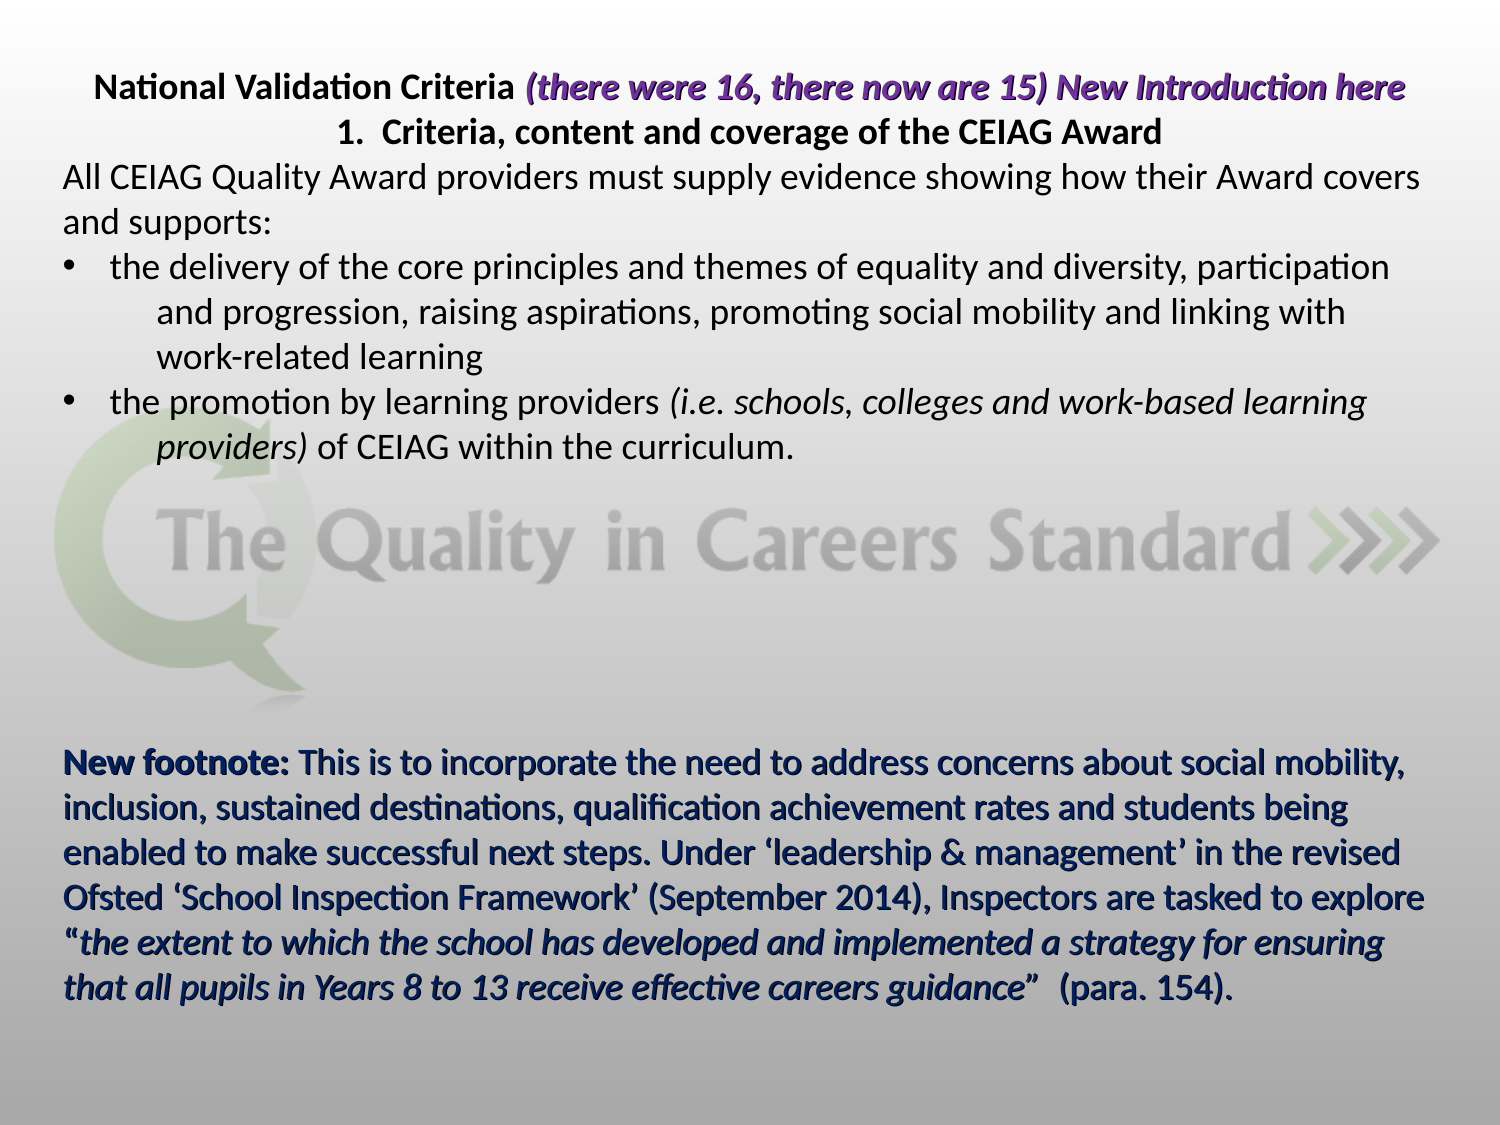

National Validation Criteria (there were 16, there now are 15) New Introduction here
1. Criteria, content and coverage of the CEIAG Award
All CEIAG Quality Award providers must supply evidence showing how their Award covers and supports:
the delivery of the core principles and themes of equality and diversity, participation and progression, raising aspirations, promoting social mobility and linking with work-related learning
the promotion by learning providers (i.e. schools, colleges and work-based learning providers) of CEIAG within the curriculum.
New footnote: This is to incorporate the need to address concerns about social mobility, inclusion, sustained destinations, qualification achievement rates and students being enabled to make successful next steps. Under ‘leadership & management’ in the revised Ofsted ‘School Inspection Framework’ (September 2014), Inspectors are tasked to explore “the extent to which the school has developed and implemented a strategy for ensuring that all pupils in Years 8 to 13 receive effective careers guidance” (para. 154).